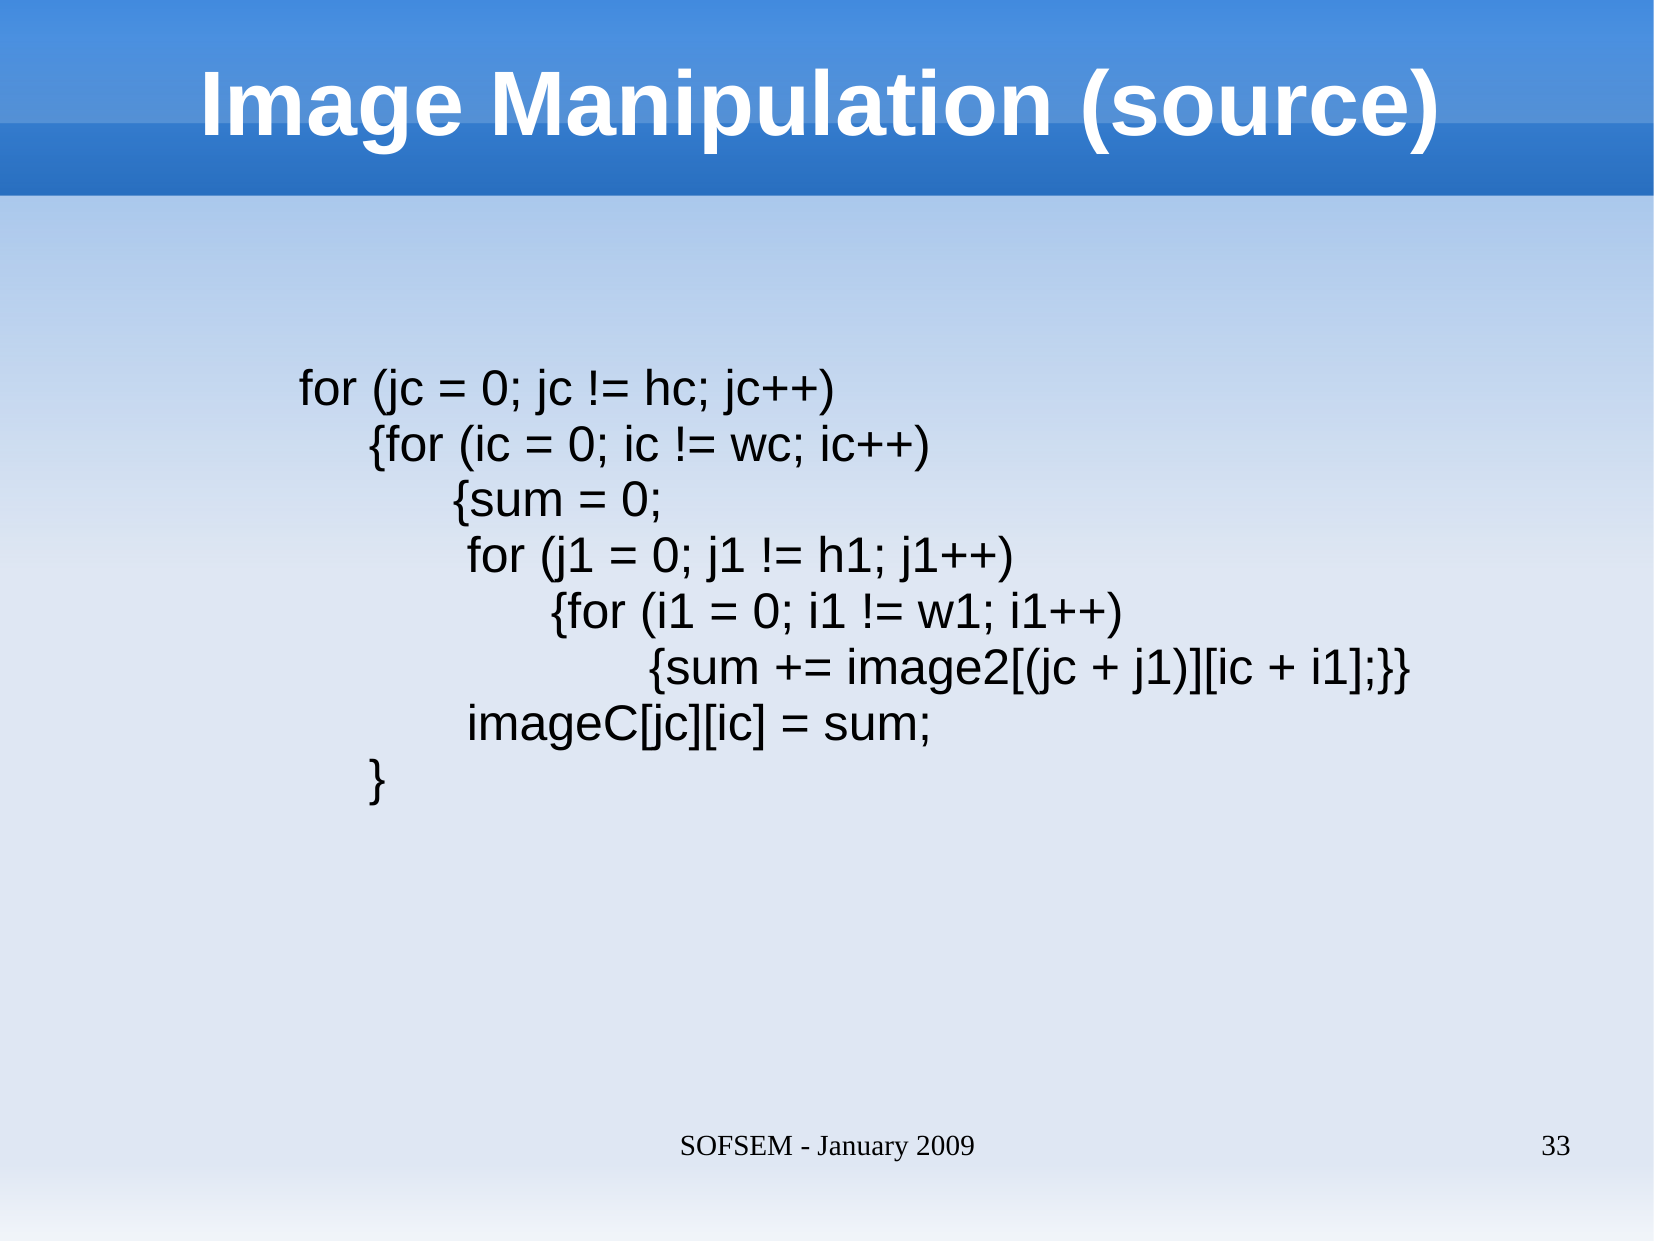

# Image Manipulation (source)
   for (jc = 0; jc != hc; jc++)
    {for (ic = 0; ic != wc; ic++)
        {sum = 0;
        for (j1 = 0; j1 != h1; j1++)
            {for (i1 = 0; i1 != w1; i1++)
                {sum += image2[(jc + j1)][ic + i1];}}
            imageC[jc][ic] = sum;
        }
SOFSEM - January 2009
33